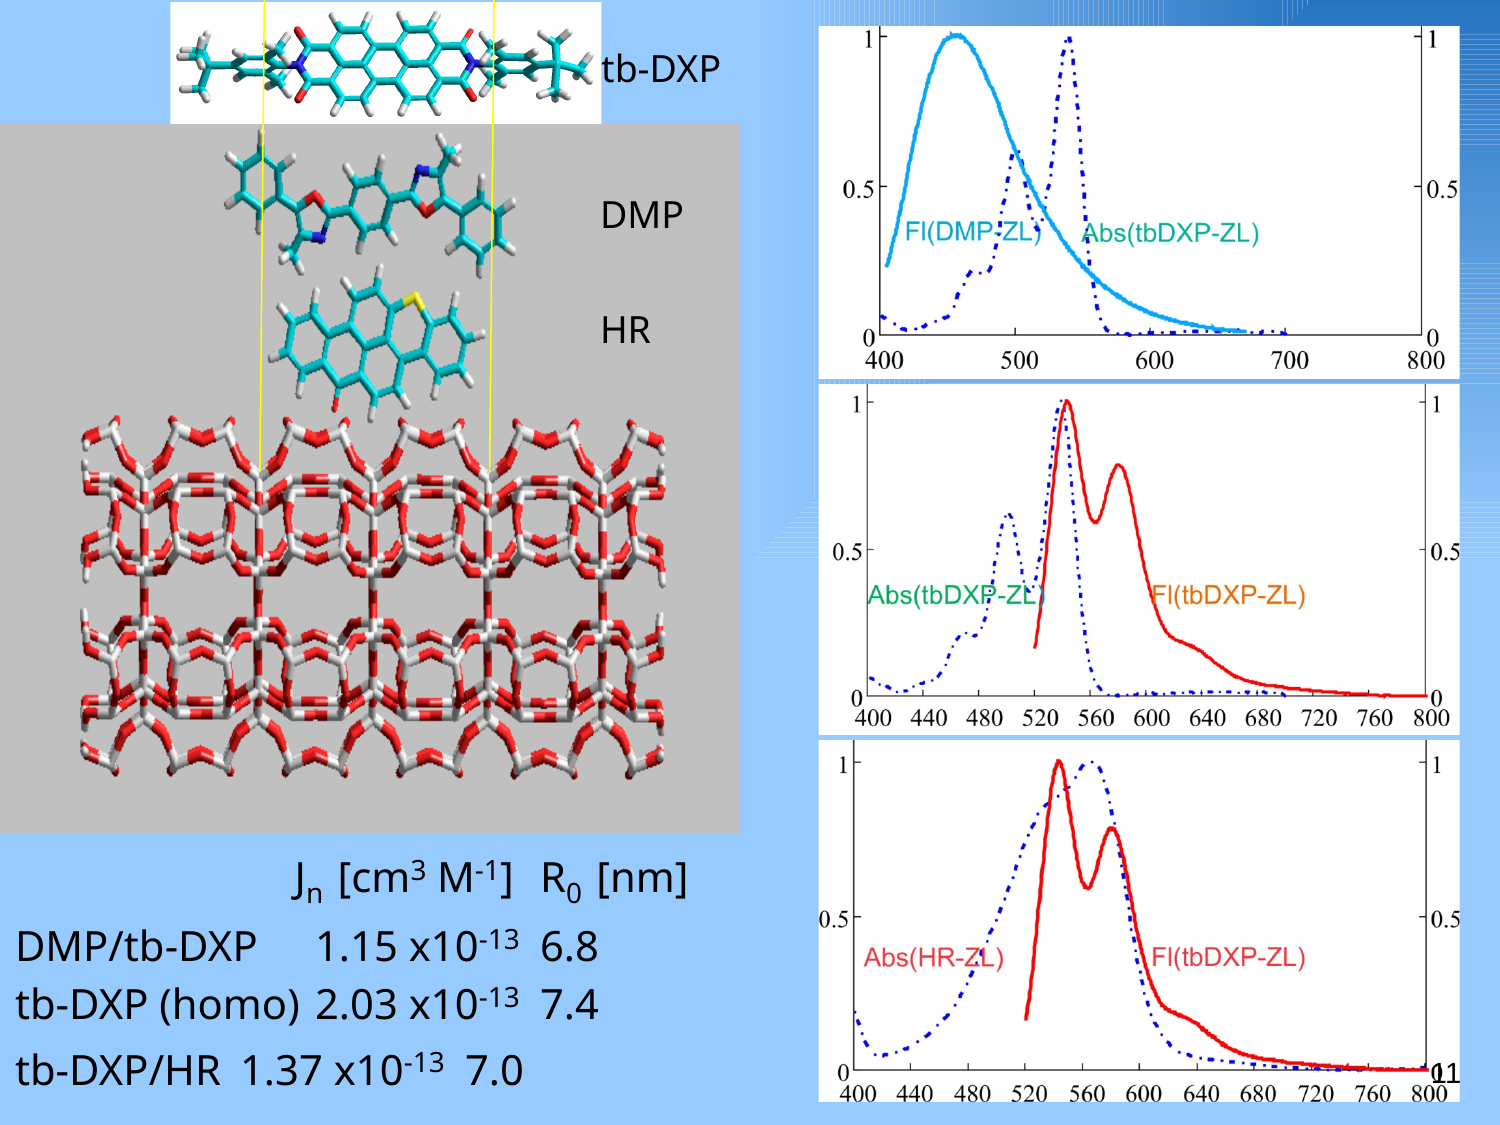

tb-DXP
DMP
HR
 Jn [cm3 M-1]	R0 [nm]
DMP/tb-DXP	1.15 x10-13	6.8
tb-DXP (homo)	2.03 x10-13	7.4
tb-DXP/HR	1.37 x10-13	7.0